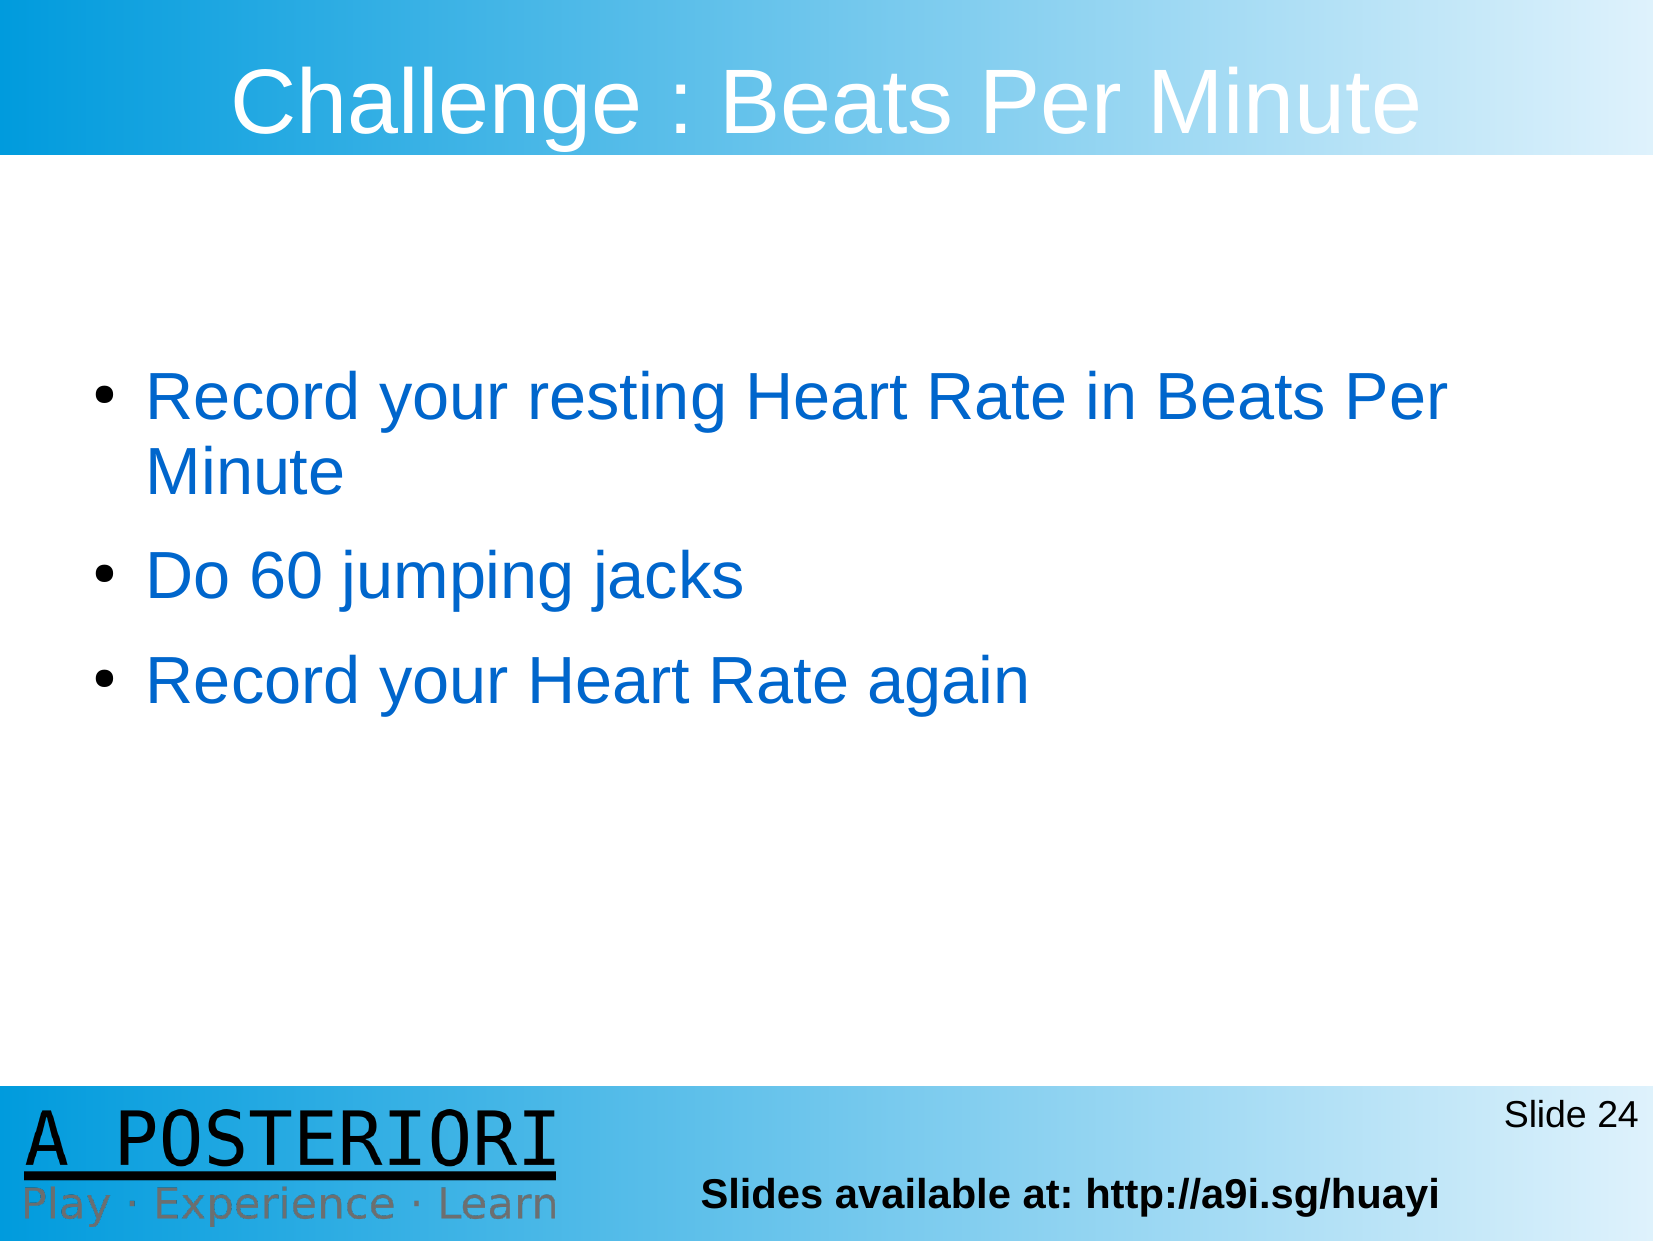

# Challenge : Beats Per Minute
Record your resting Heart Rate in Beats Per Minute
Do 60 jumping jacks
Record your Heart Rate again